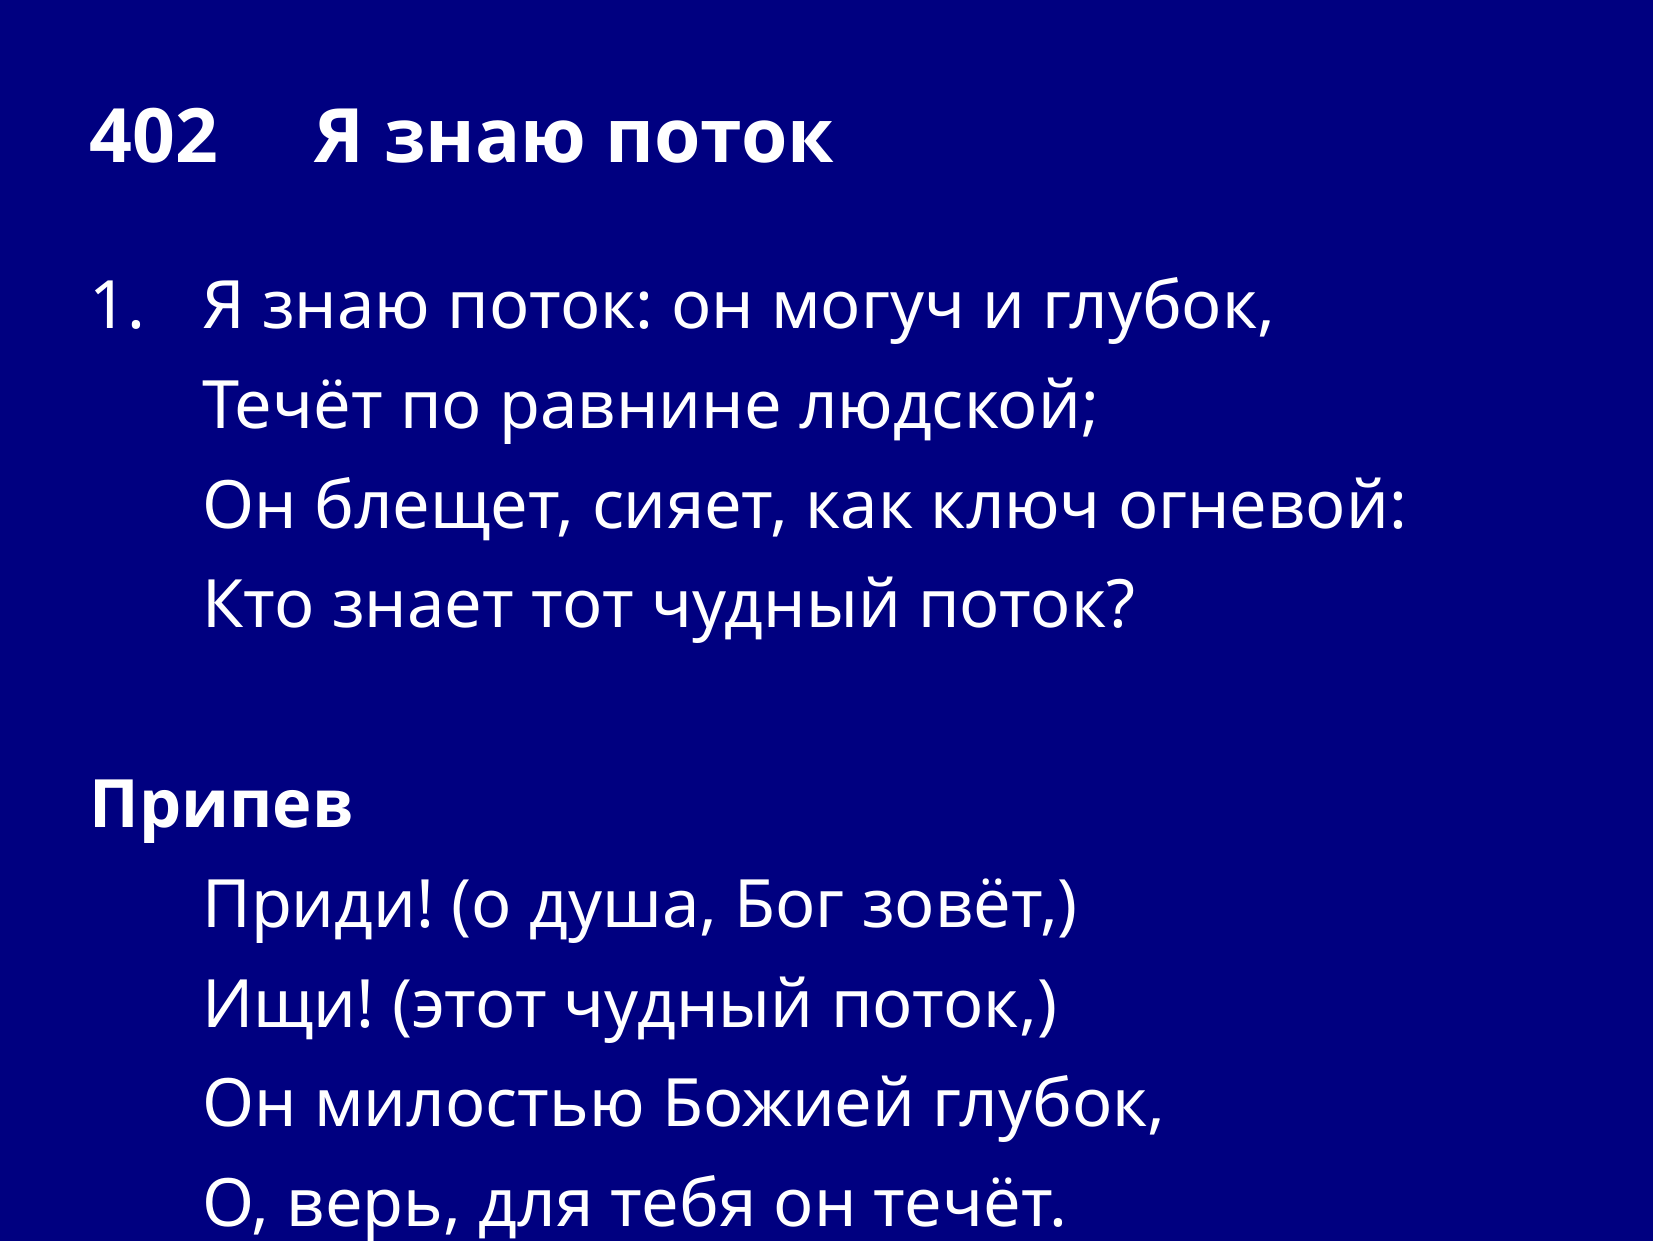

402	Я знаю поток
1.	Я знаю поток: он могуч и глубок,
	Течёт по равнине людской;
	Он блещет, сияет, как ключ огневой:
	Кто знает тот чудный поток?
Припев
	Приди! (о душа, Бог зовёт,)
	Ищи! (этот чудный поток,)
	Он милостью Божией глубок,
	О, верь, для тебя он течёт.